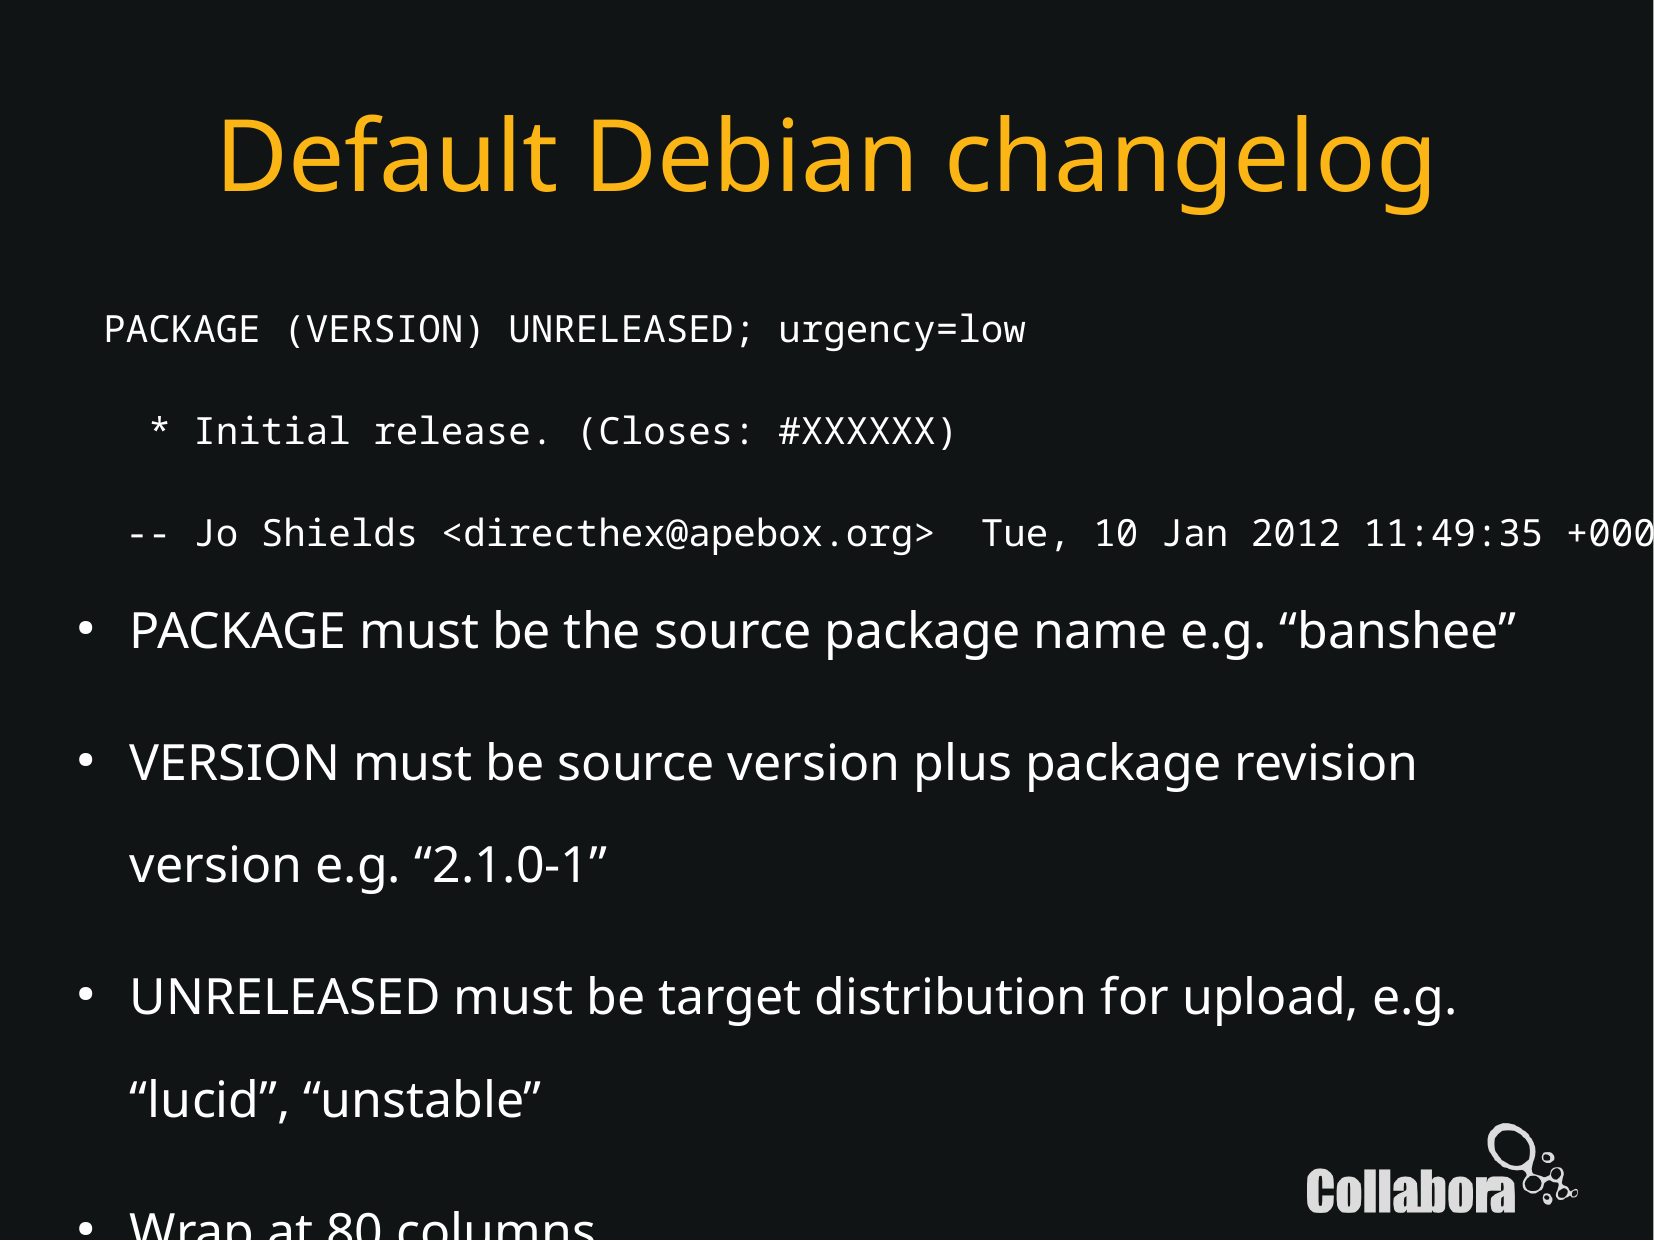

# Default Debian changelog
PACKAGE (VERSION) UNRELEASED; urgency=low
 * Initial release. (Closes: #XXXXXX)
 -- Jo Shields <directhex@apebox.org> Tue, 10 Jan 2012 11:49:35 +0000
PACKAGE must be the source package name e.g. “banshee”
VERSION must be source version plus package revision version e.g. “2.1.0-1”
UNRELEASED must be target distribution for upload, e.g. “lucid”, “unstable”
Wrap at 80 columns